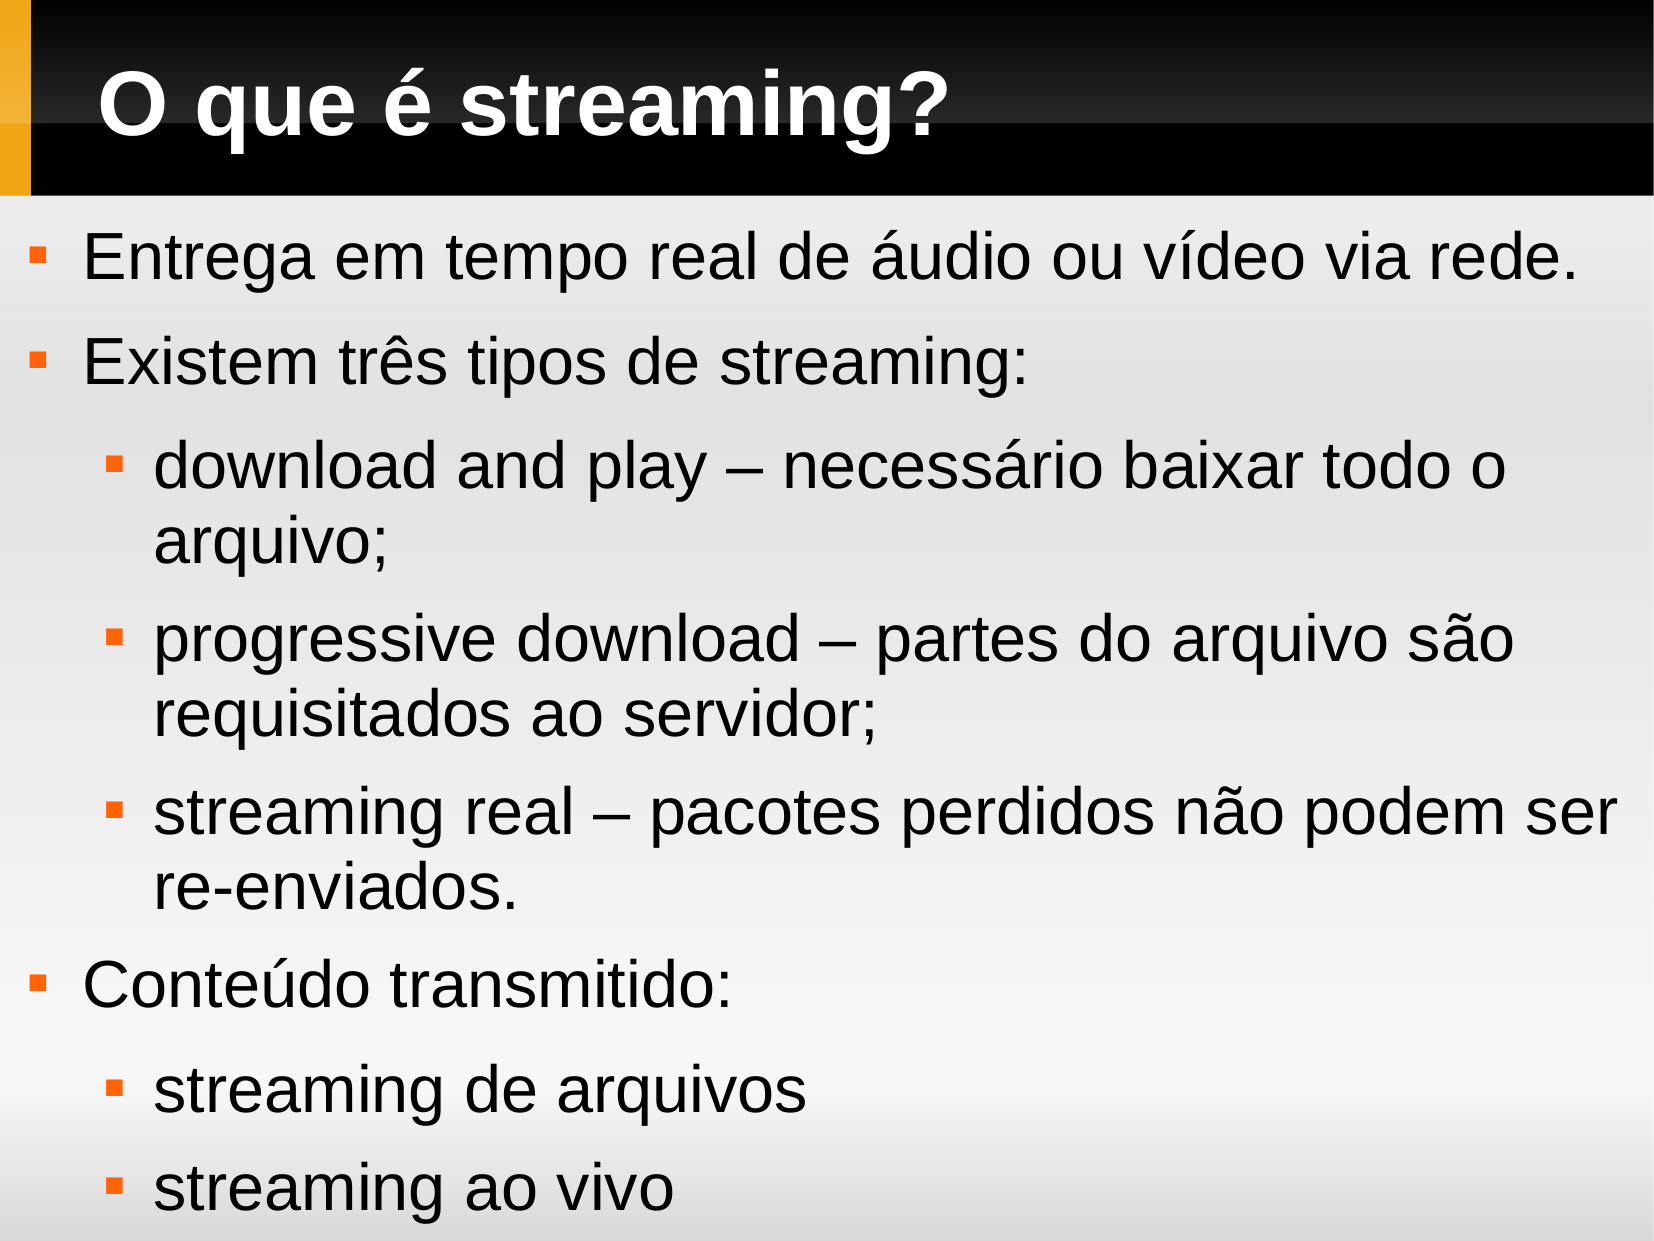

# O que é streaming?
Entrega em tempo real de áudio ou vídeo via rede.
Existem três tipos de streaming:
download and play – necessário baixar todo o arquivo;
progressive download – partes do arquivo são requisitados ao servidor;
streaming real – pacotes perdidos não podem ser re-enviados.
Conteúdo transmitido:
streaming de arquivos
streaming ao vivo